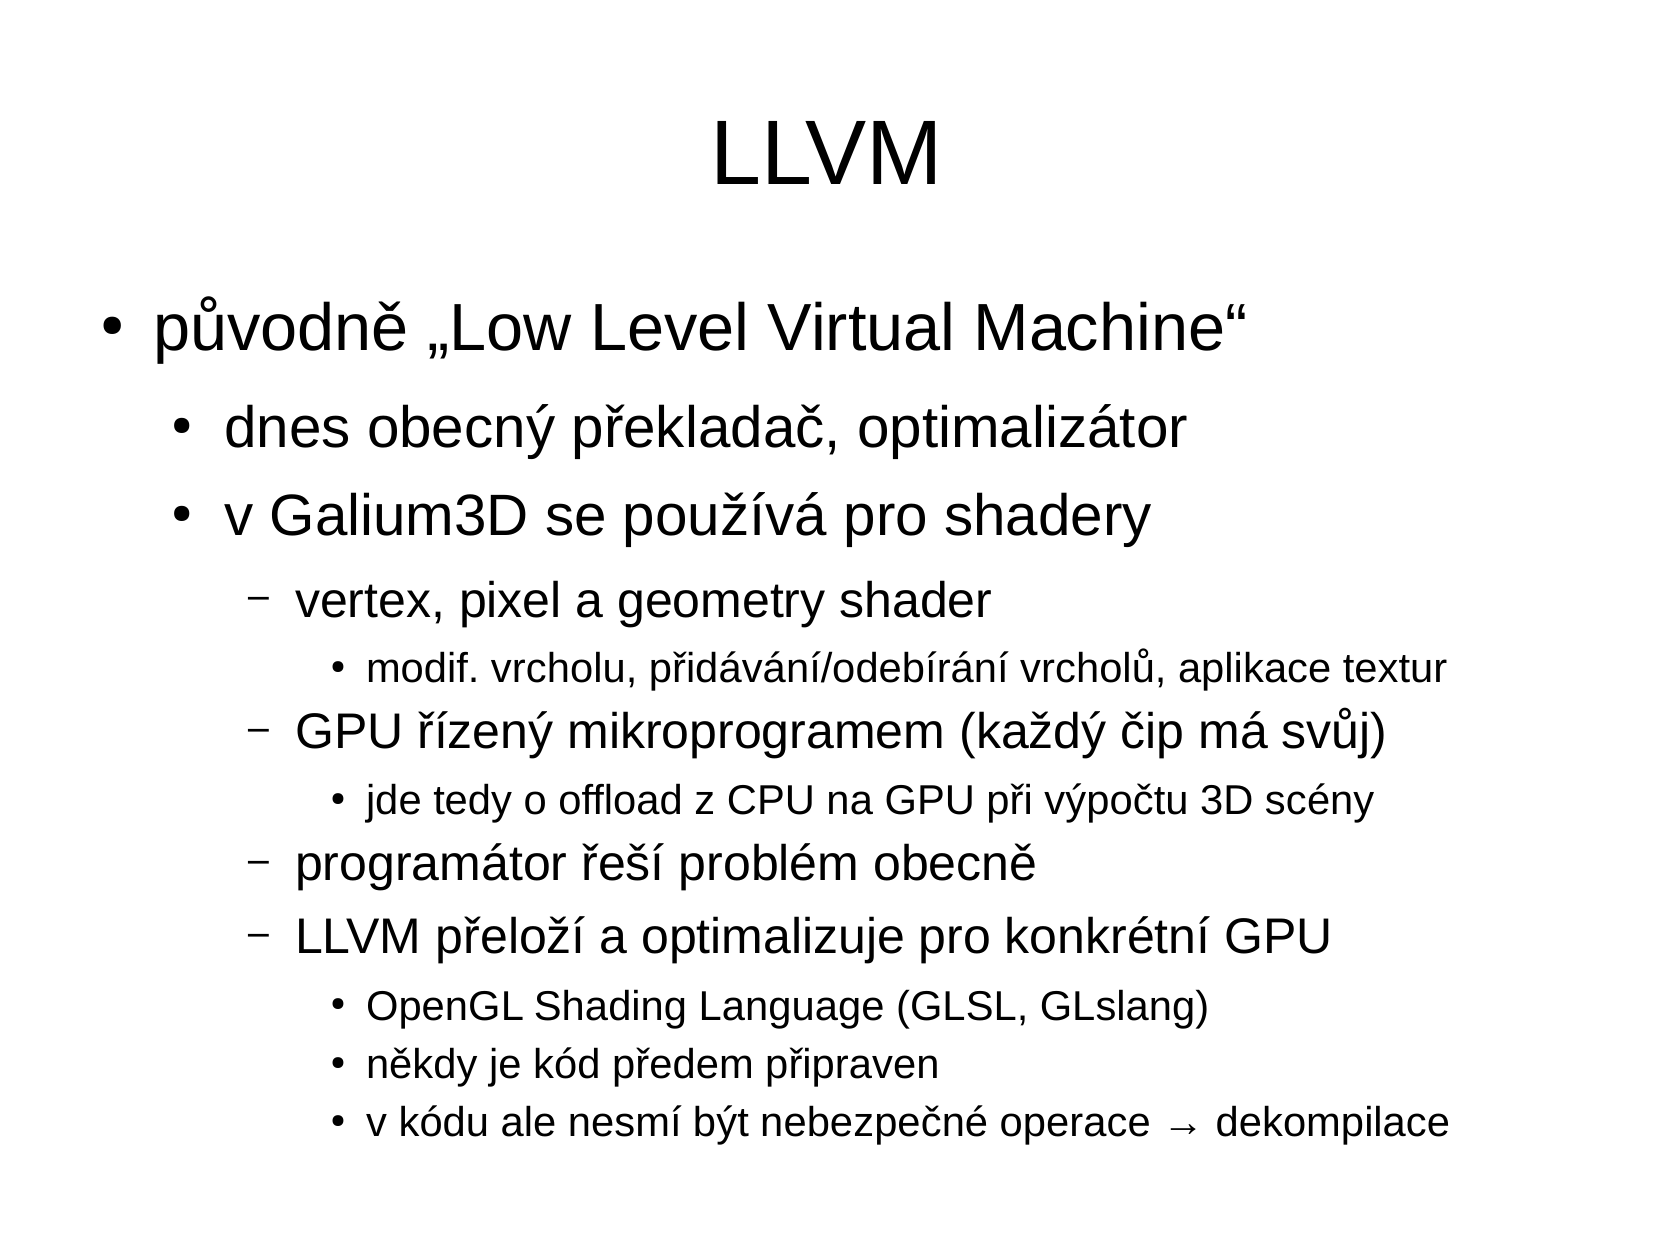

# LLVM
původně „Low Level Virtual Machine“
dnes obecný překladač, optimalizátor
v Galium3D se používá pro shadery
vertex, pixel a geometry shader
modif. vrcholu, přidávání/odebírání vrcholů, aplikace textur
GPU řízený mikroprogramem (každý čip má svůj)
jde tedy o offload z CPU na GPU při výpočtu 3D scény
programátor řeší problém obecně
LLVM přeloží a optimalizuje pro konkrétní GPU
OpenGL Shading Language (GLSL, GLslang)
někdy je kód předem připraven
v kódu ale nesmí být nebezpečné operace → dekompilace